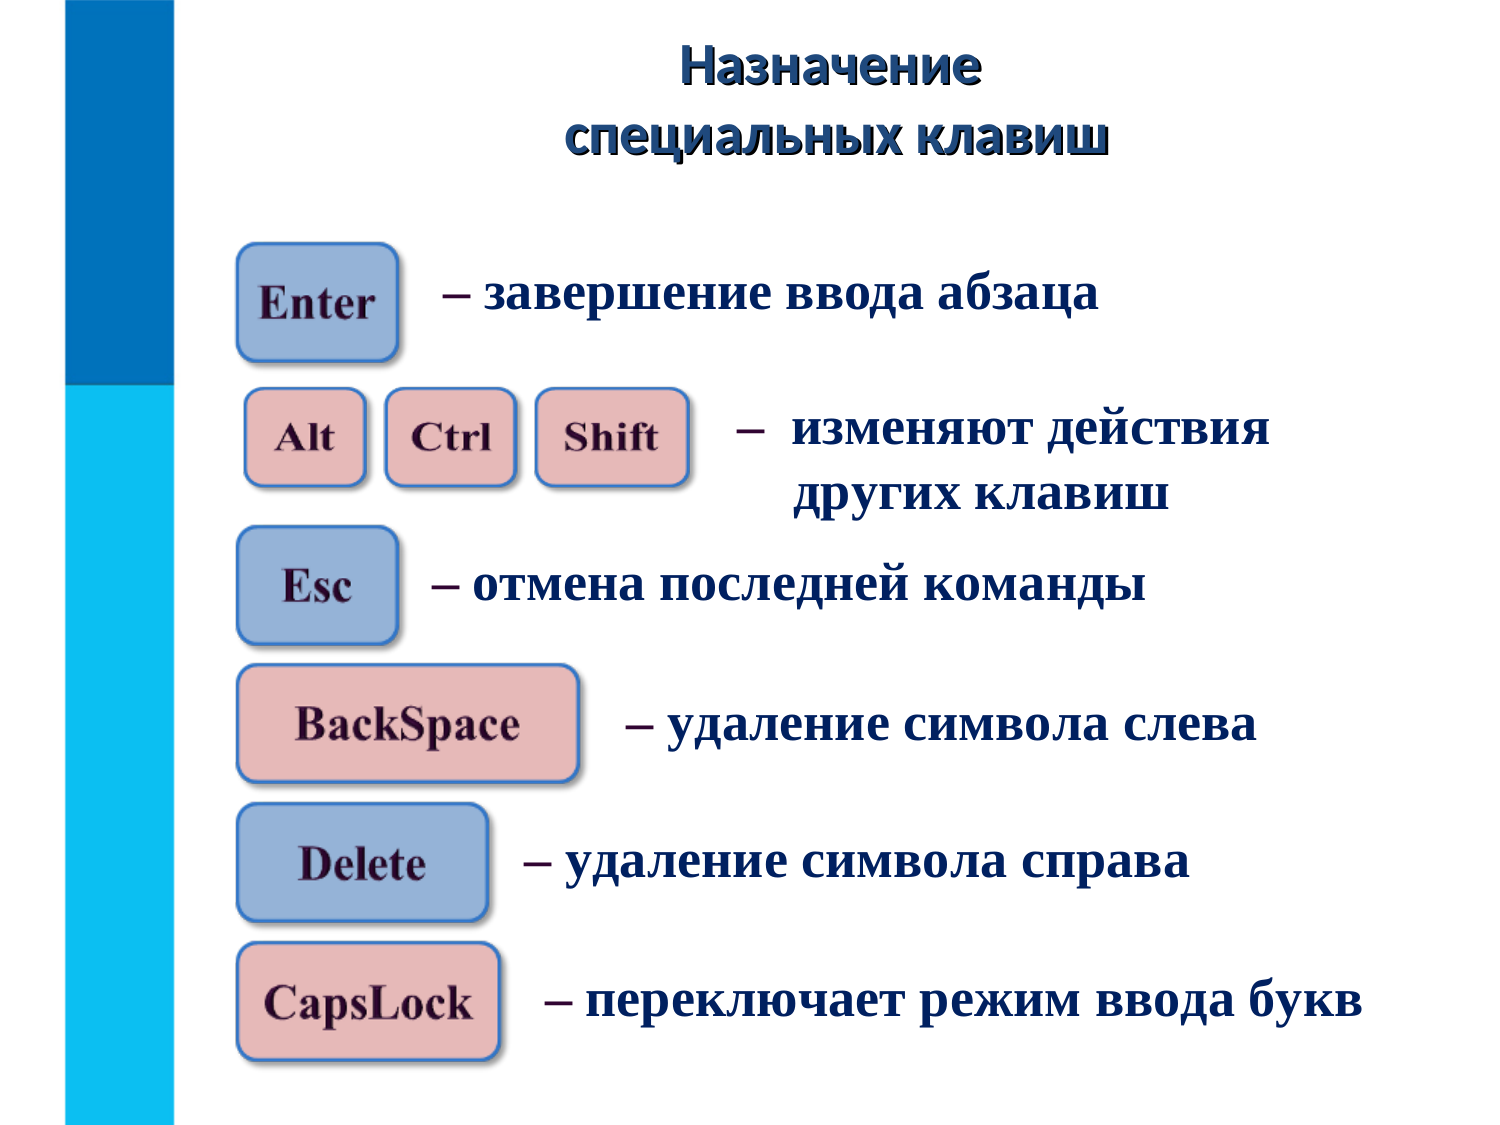

# Назначение специальных клавиш
– завершение ввода абзаца
– изменяют действия
других клавиш
– отмена последней команды
– удаление символа слева
– удаление символа справа
– переключает режим ввода букв